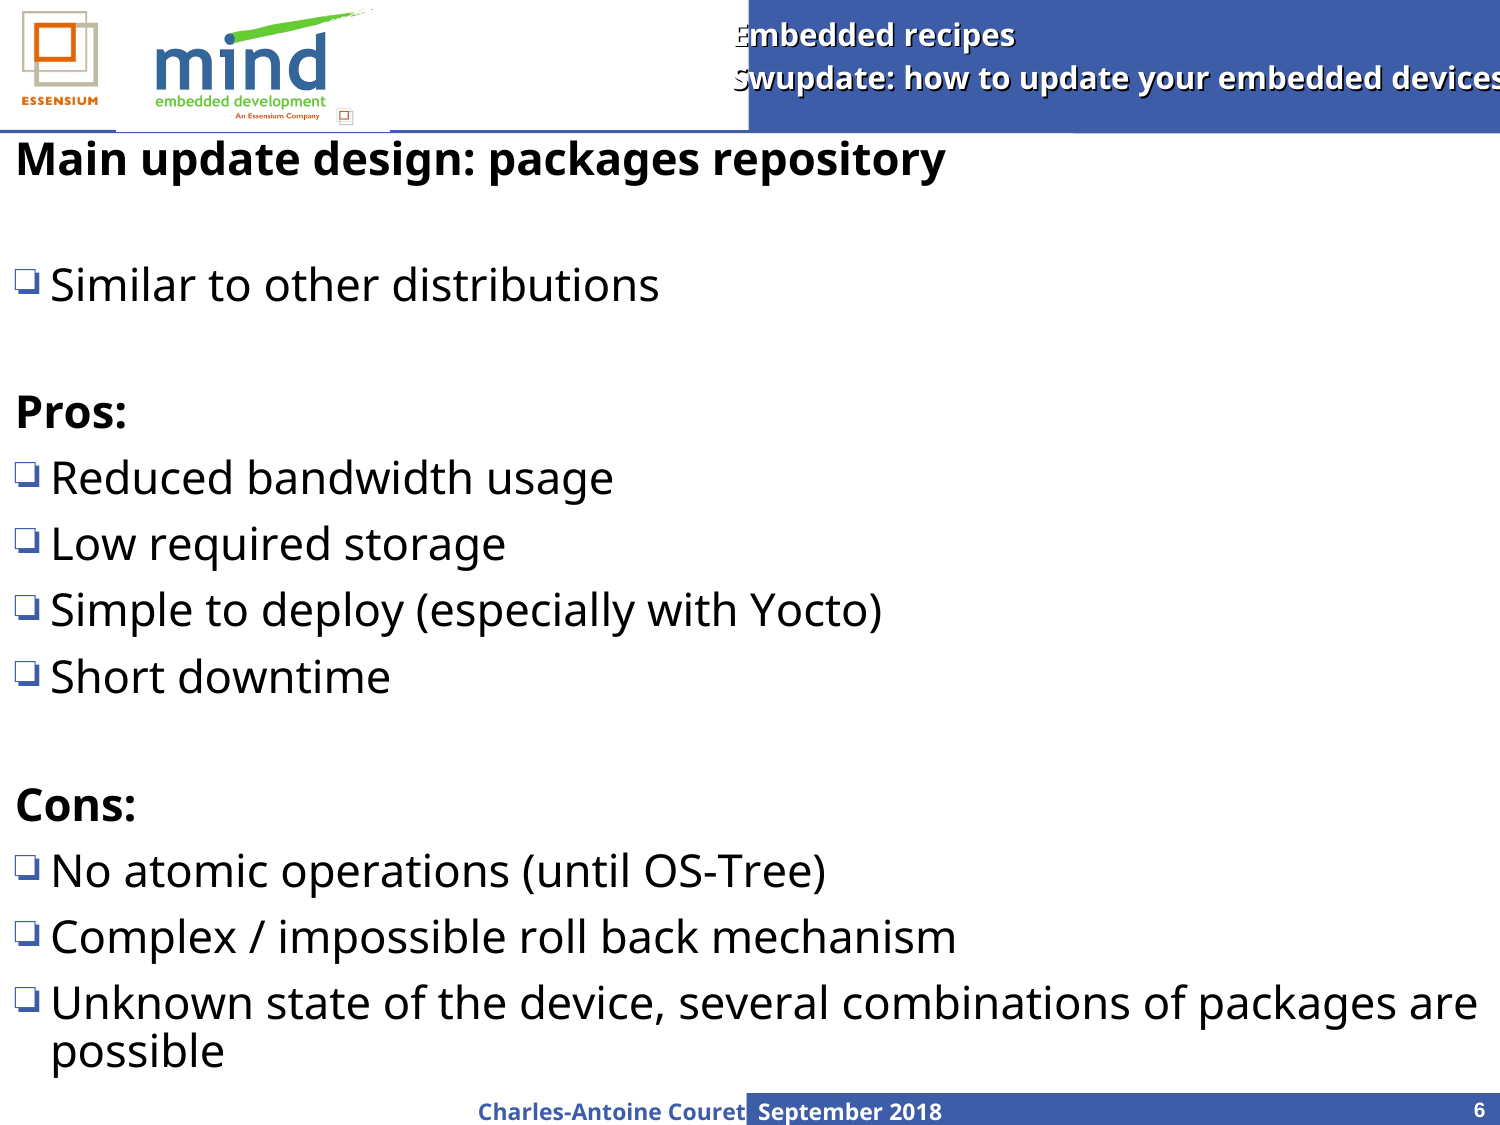

Embedded recipes
Swupdate: how to update your embedded devices?
# Main update design: packages repository
Similar to other distributions
Pros:
Reduced bandwidth usage
Low required storage
Simple to deploy (especially with Yocto)
Short downtime
Cons:
No atomic operations (until OS-Tree)
Complex / impossible roll back mechanism
Unknown state of the device, several combinations of packages are possible
Charles-Antoine Couret September 2018